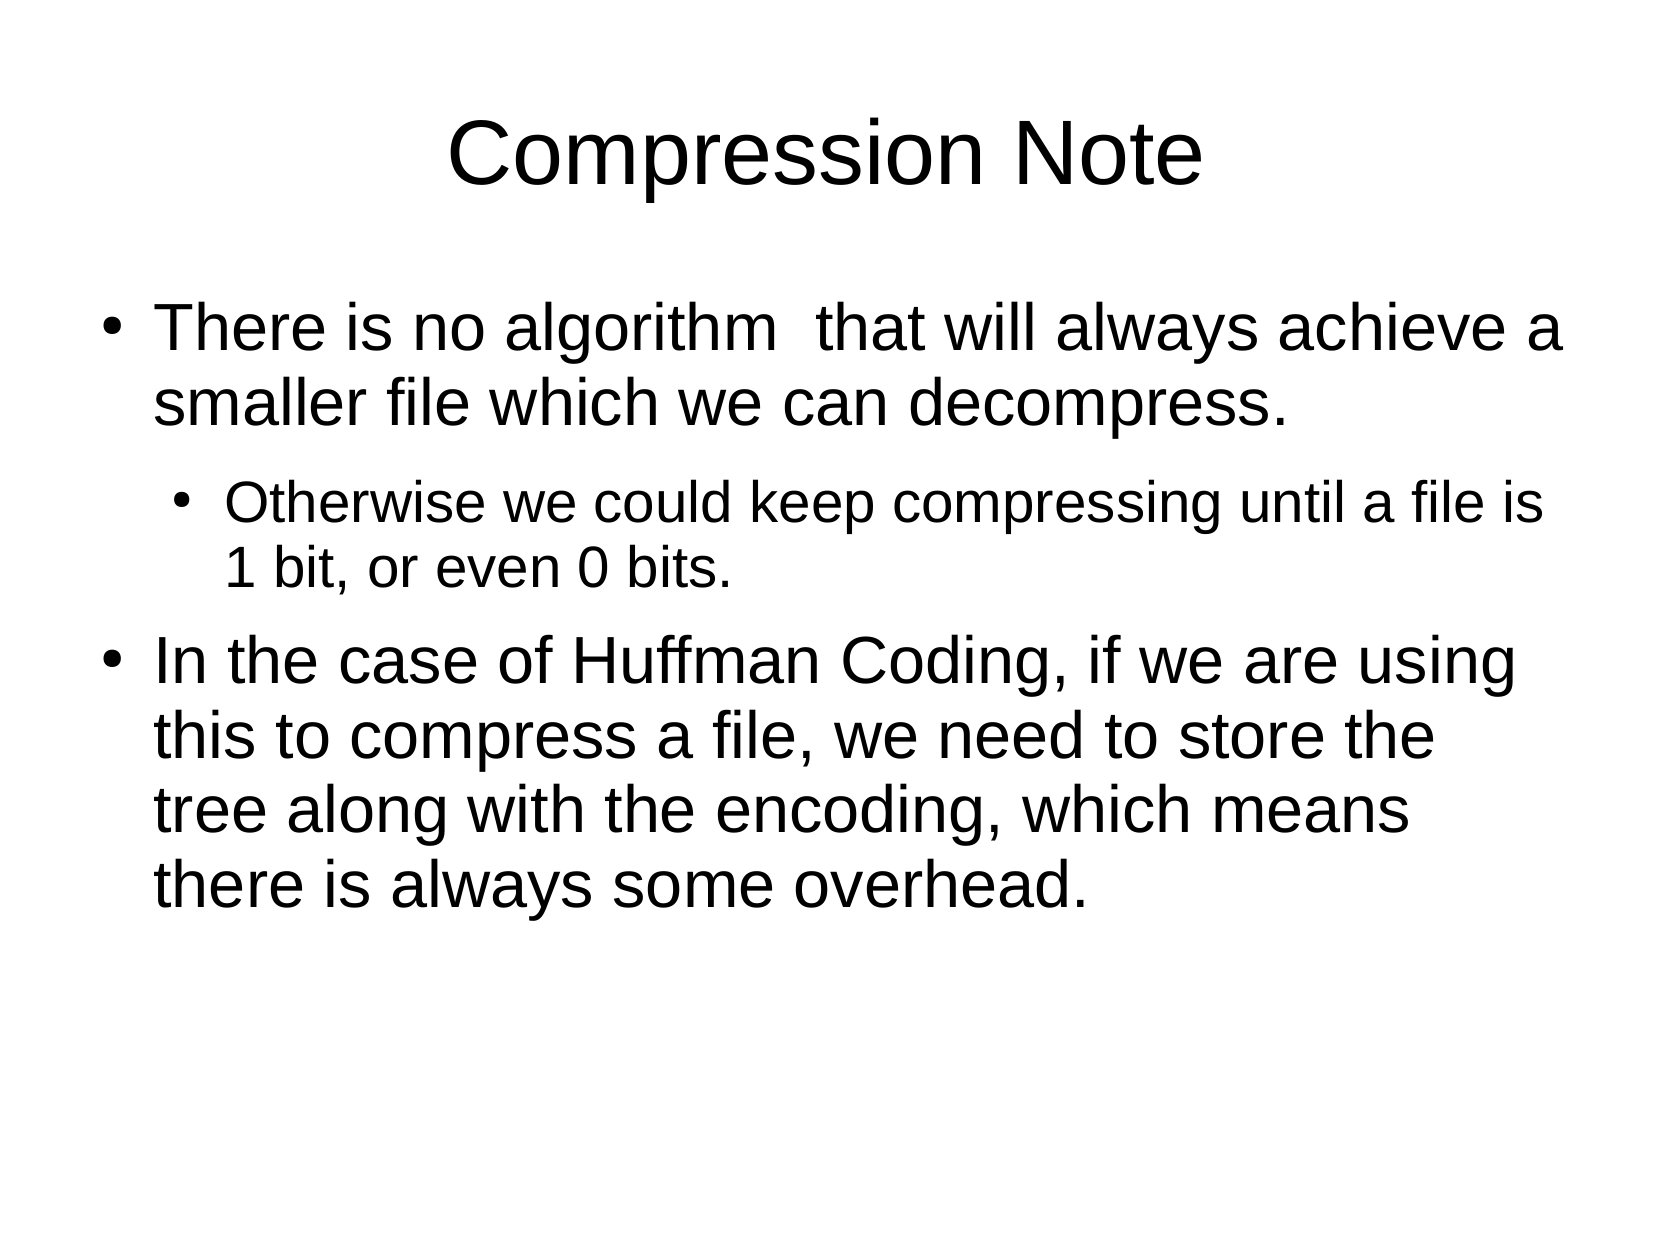

# Compression Note
There is no algorithm that will always achieve a smaller file which we can decompress.
Otherwise we could keep compressing until a file is 1 bit, or even 0 bits.
In the case of Huffman Coding, if we are using this to compress a file, we need to store the tree along with the encoding, which means there is always some overhead.